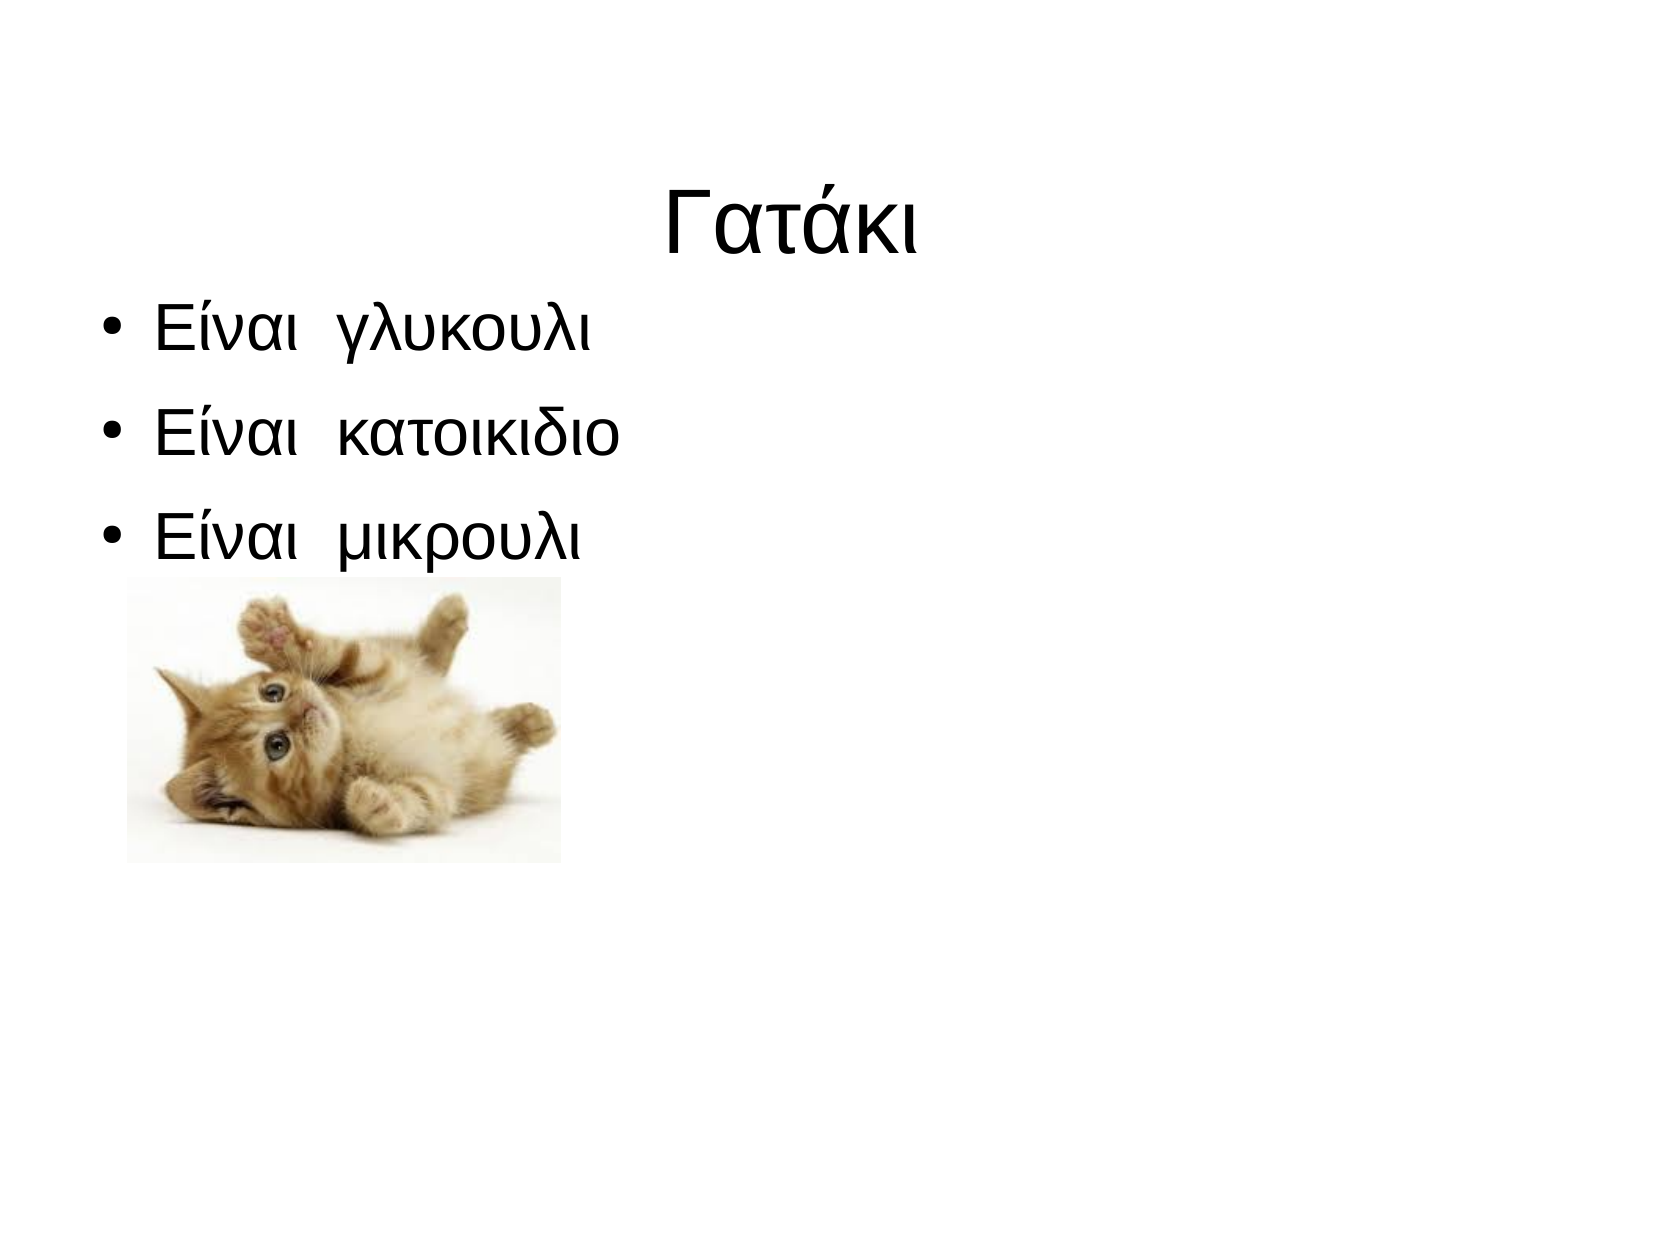

# Γατάκι
Είναι γλυκουλι
Είναι κατοικιδιο
Είναι μικρουλι